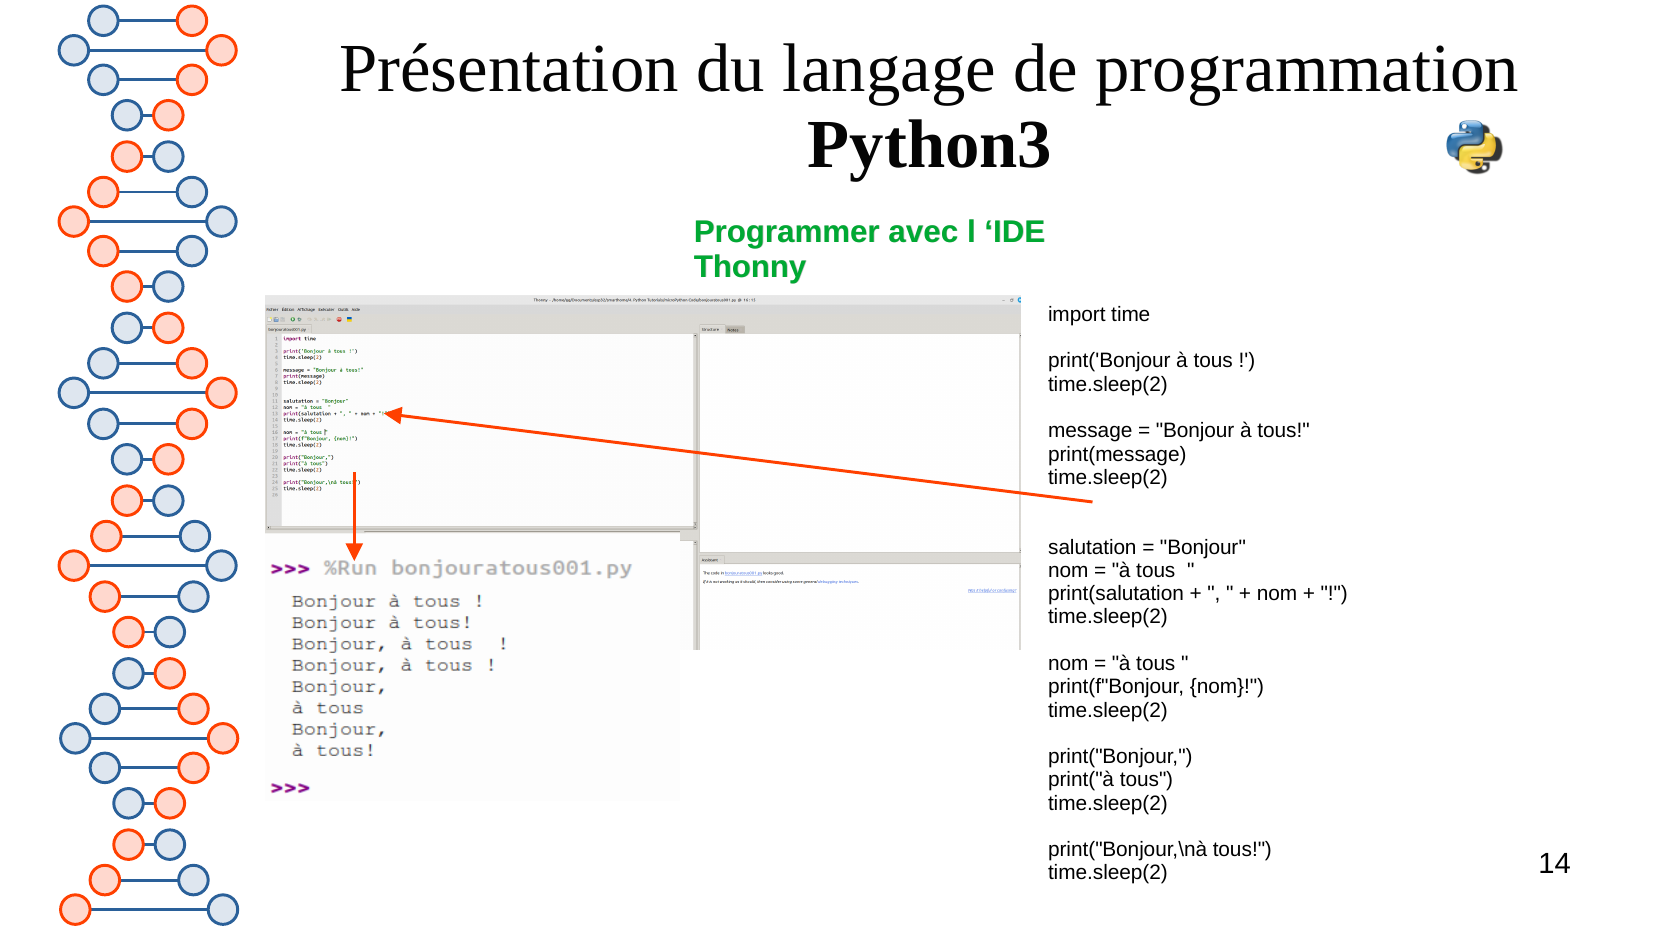

# Présentation du langage de programmation Python3
Programmer avec l ‘IDE Thonny
import time
print('Bonjour à tous !')
time.sleep(2)
message = "Bonjour à tous!"
print(message)
time.sleep(2)
salutation = "Bonjour"
nom = "à tous  "
print(salutation + ", " + nom + "!")
time.sleep(2)
nom = "à tous "
print(f"Bonjour, {nom}!")
time.sleep(2)
print("Bonjour,")
print("à tous")
time.sleep(2)
print("Bonjour,\nà tous!")
time.sleep(2)
14